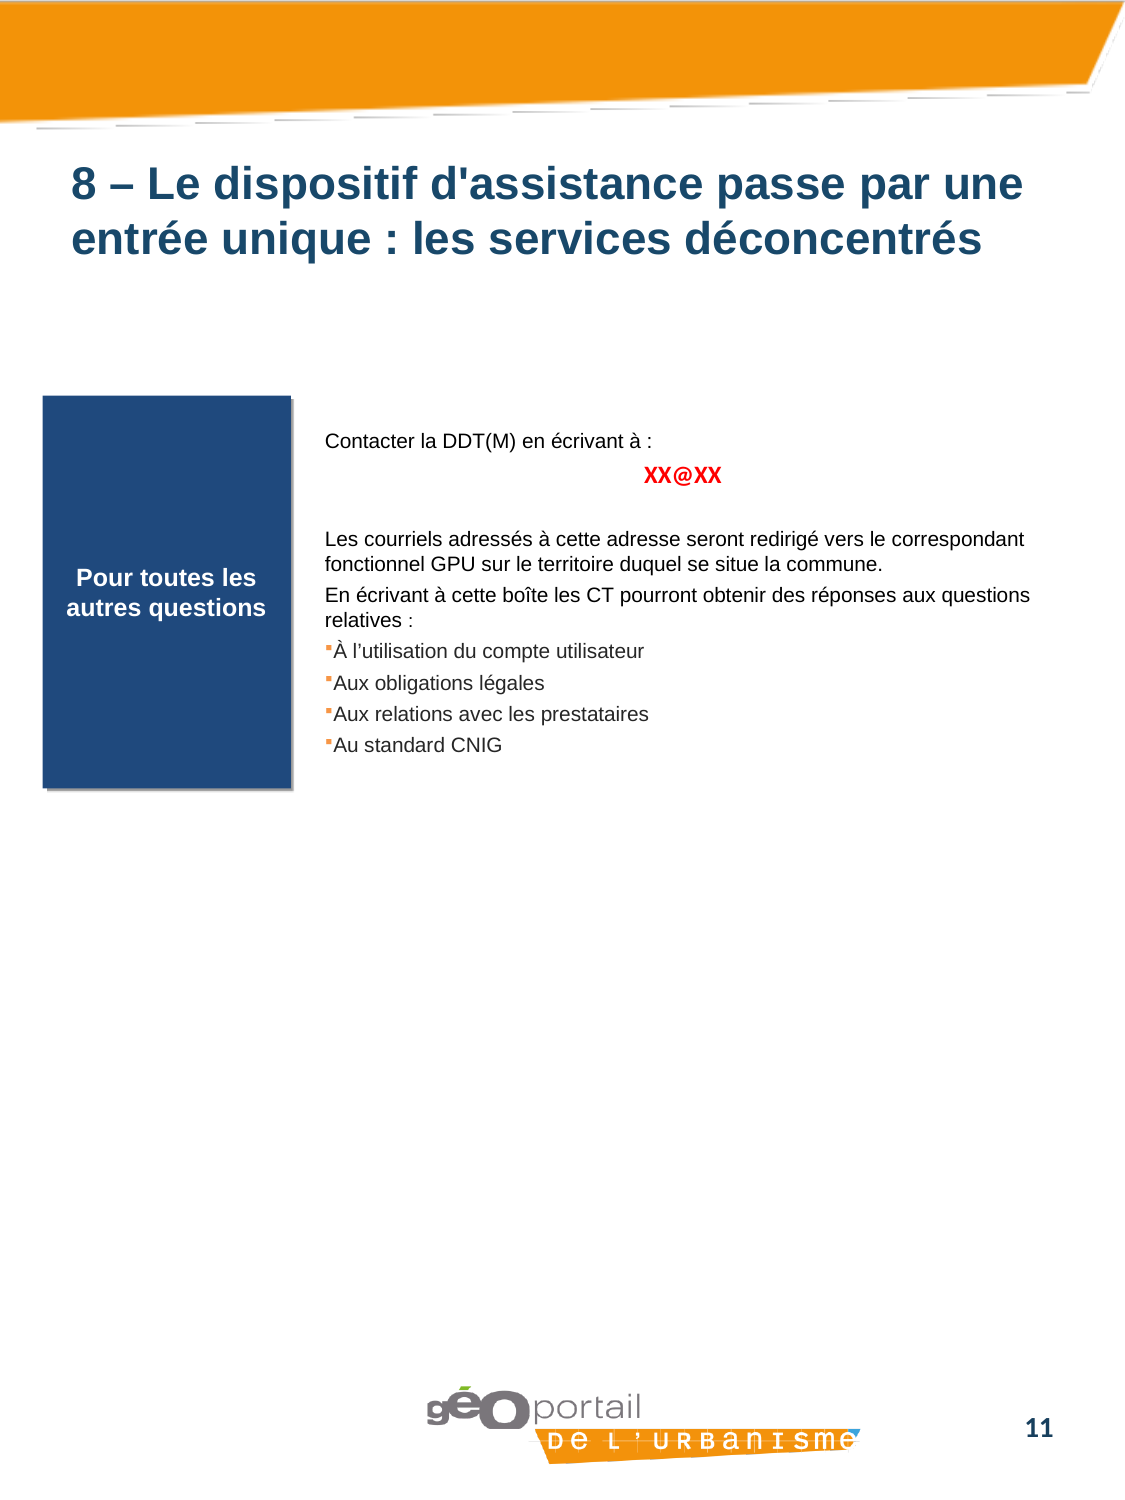

# 8 – Le dispositif d'assistance passe par une entrée unique : les services déconcentrés
Pour toutes les autres questions
Contacter la DDT(M) en écrivant à :
XX@XX
Les courriels adressés à cette adresse seront redirigé vers le correspondant fonctionnel GPU sur le territoire duquel se situe la commune.
En écrivant à cette boîte les CT pourront obtenir des réponses aux questions relatives :
À l’utilisation du compte utilisateur
Aux obligations légales
Aux relations avec les prestataires
Au standard CNIG